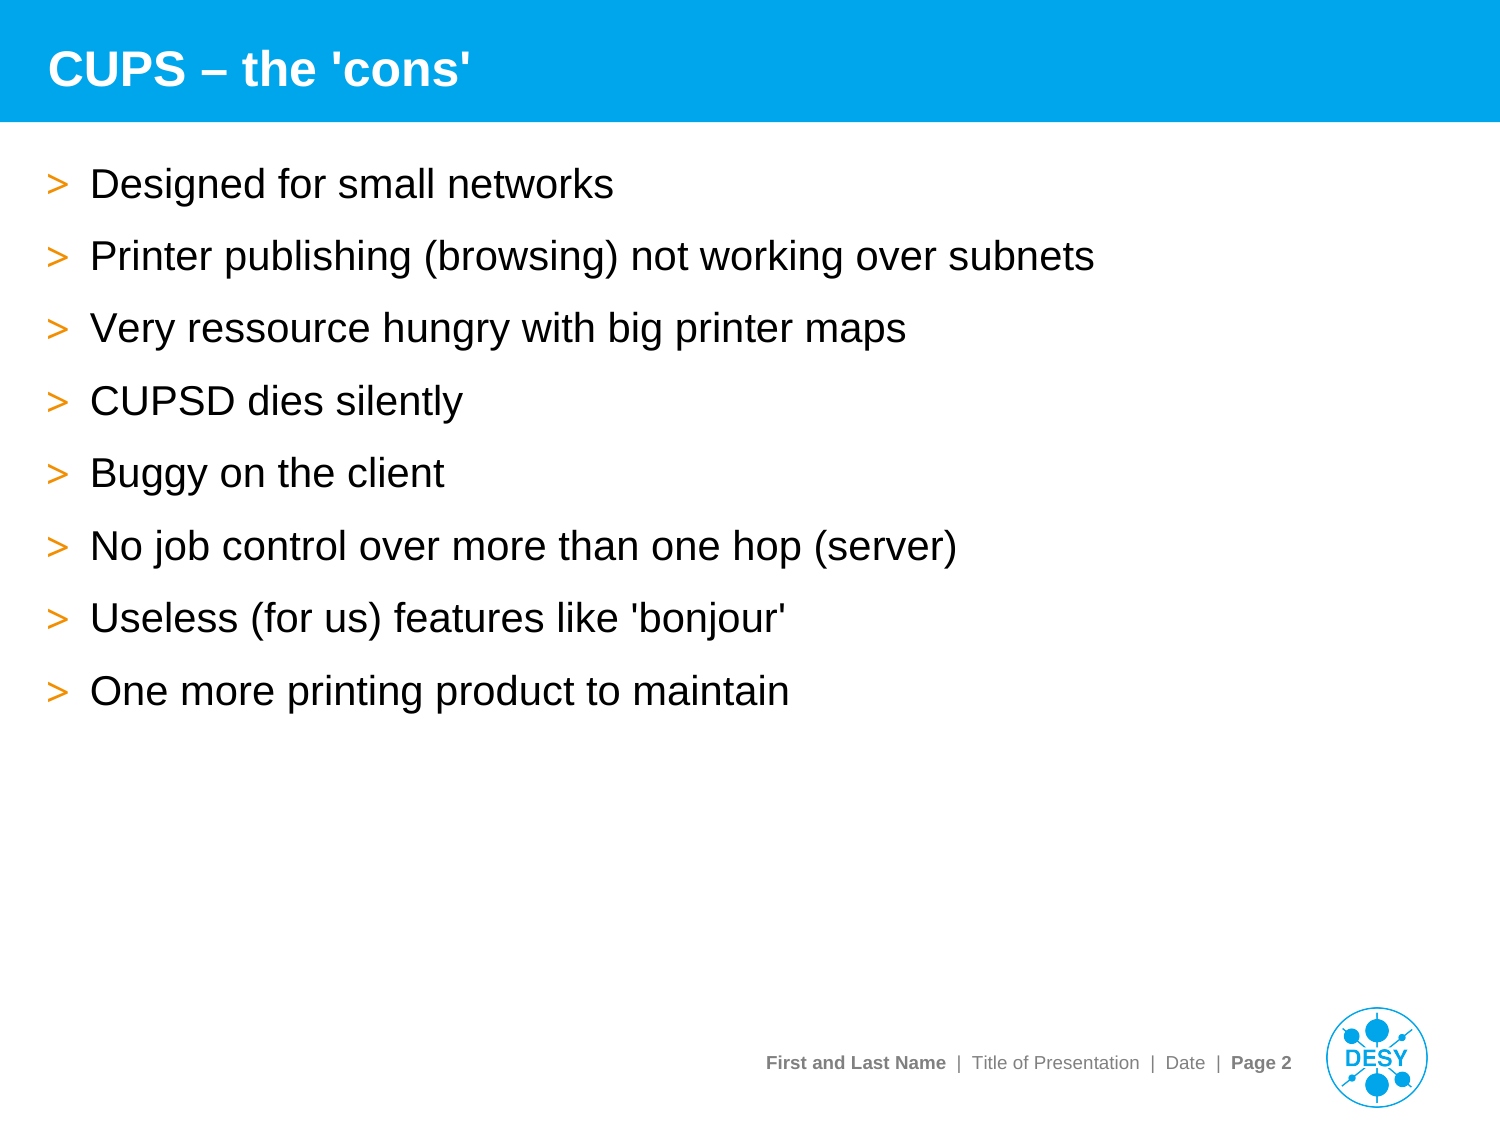

# CUPS – the 'cons'
Designed for small networks
Printer publishing (browsing) not working over subnets
Very ressource hungry with big printer maps
CUPSD dies silently
Buggy on the client
No job control over more than one hop (server)
Useless (for us) features like 'bonjour'
One more printing product to maintain